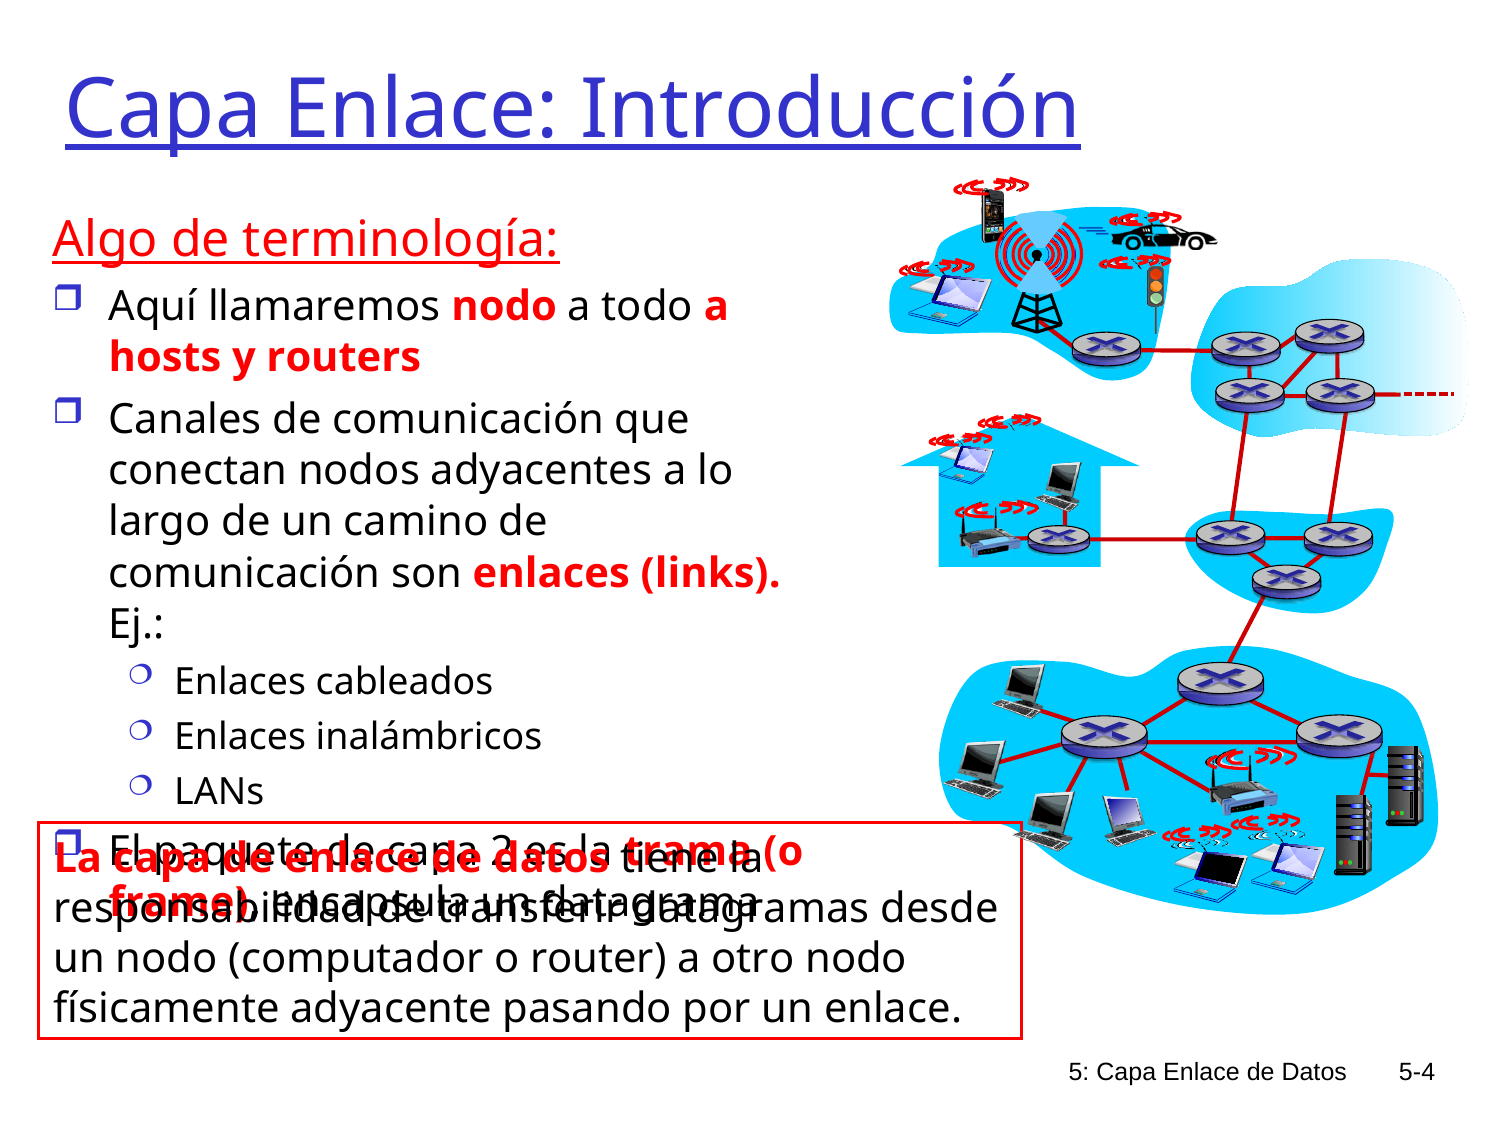

# Capa Enlace: Introducción
Algo de terminología:
Aquí llamaremos nodo a todo a hosts y routers
Canales de comunicación que conectan nodos adyacentes a lo largo de un camino de comunicación son enlaces (links). Ej.:
Enlaces cableados
Enlaces inalámbricos
LANs
El paquete de capa 2 es la trama (o frame), encapsula un datagrama
La capa de enlace de datos tiene la responsabilidad de transferir datagramas desde un nodo (computador o router) a otro nodo físicamente adyacente pasando por un enlace.
4